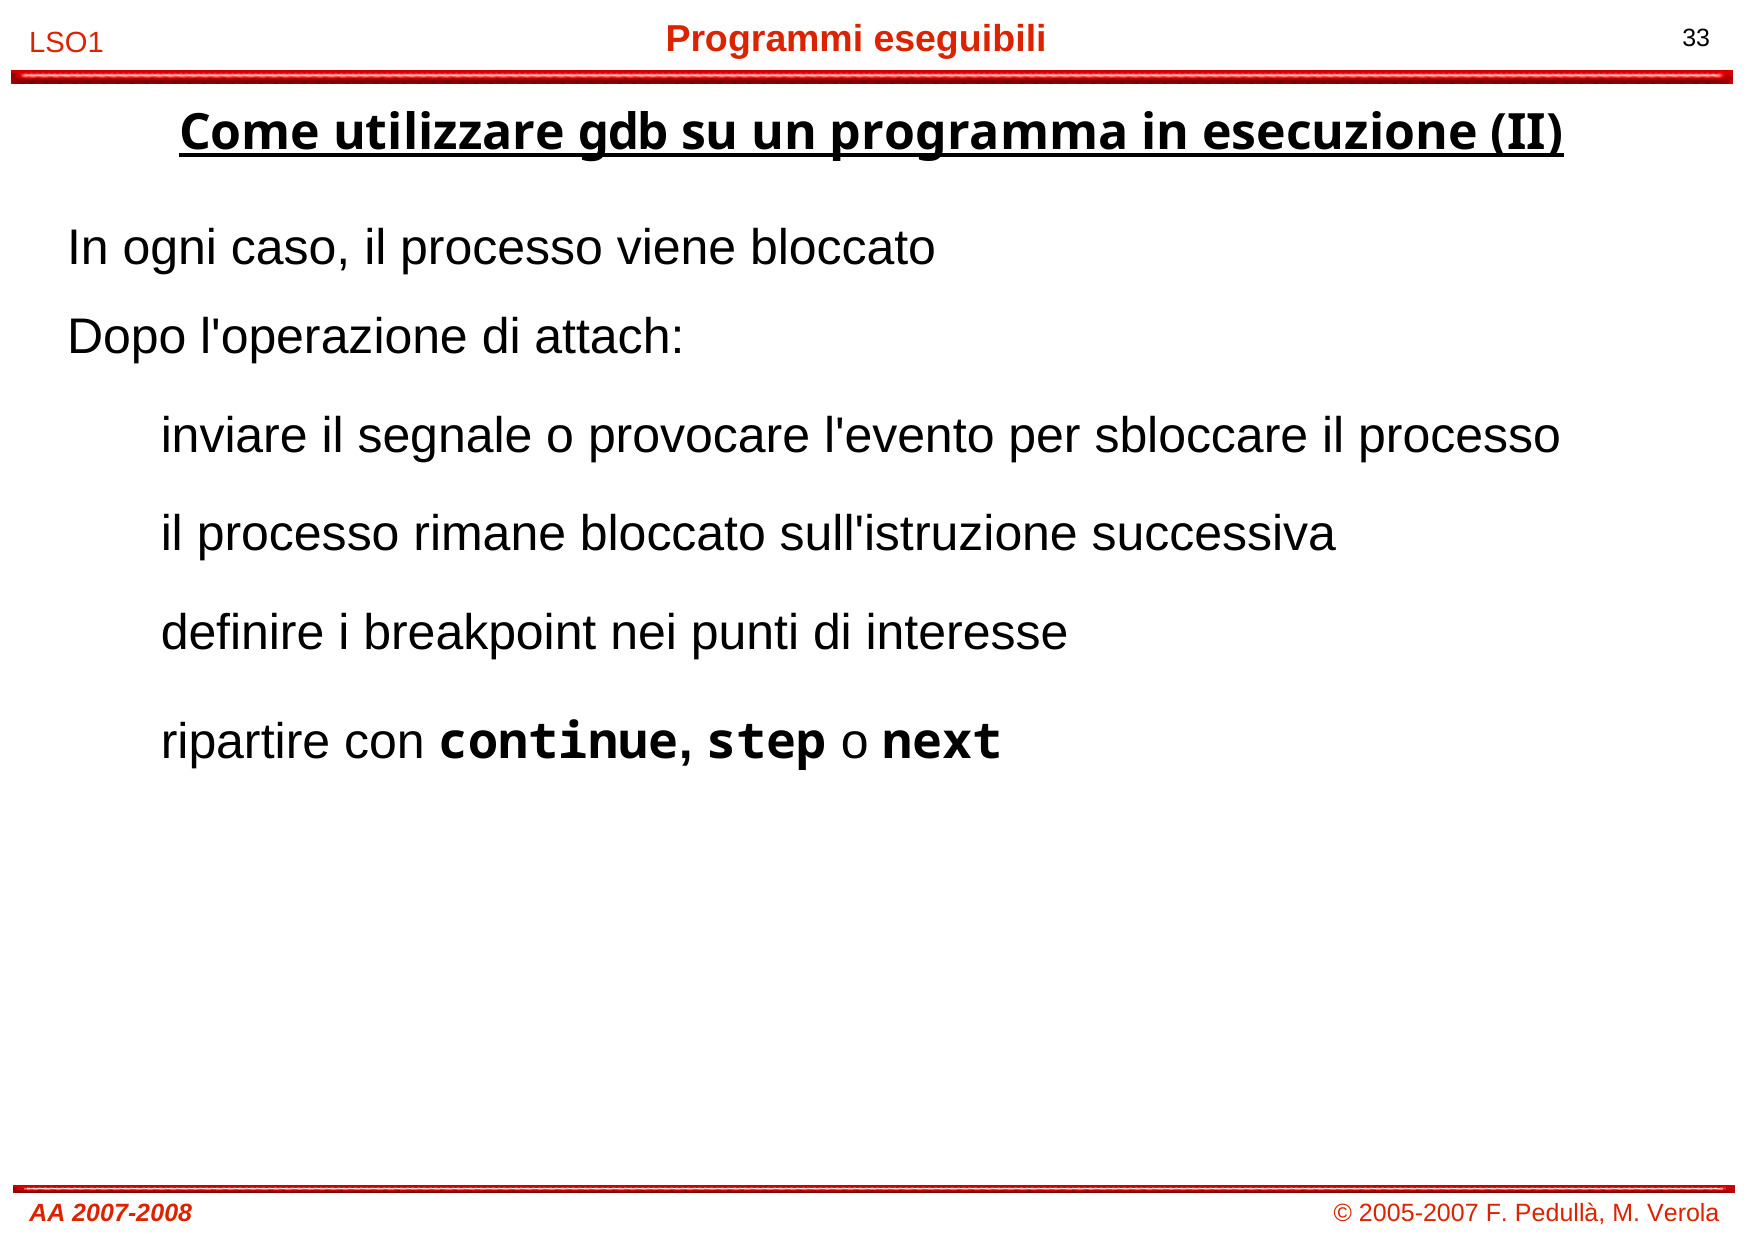

Come utilizzare gdb su un programma in esecuzione (II)
# In ogni caso, il processo viene bloccato
Dopo l'operazione di attach:
inviare il segnale o provocare l'evento per sbloccare il processo
il processo rimane bloccato sull'istruzione successiva
definire i breakpoint nei punti di interesse
ripartire con continue, step o next